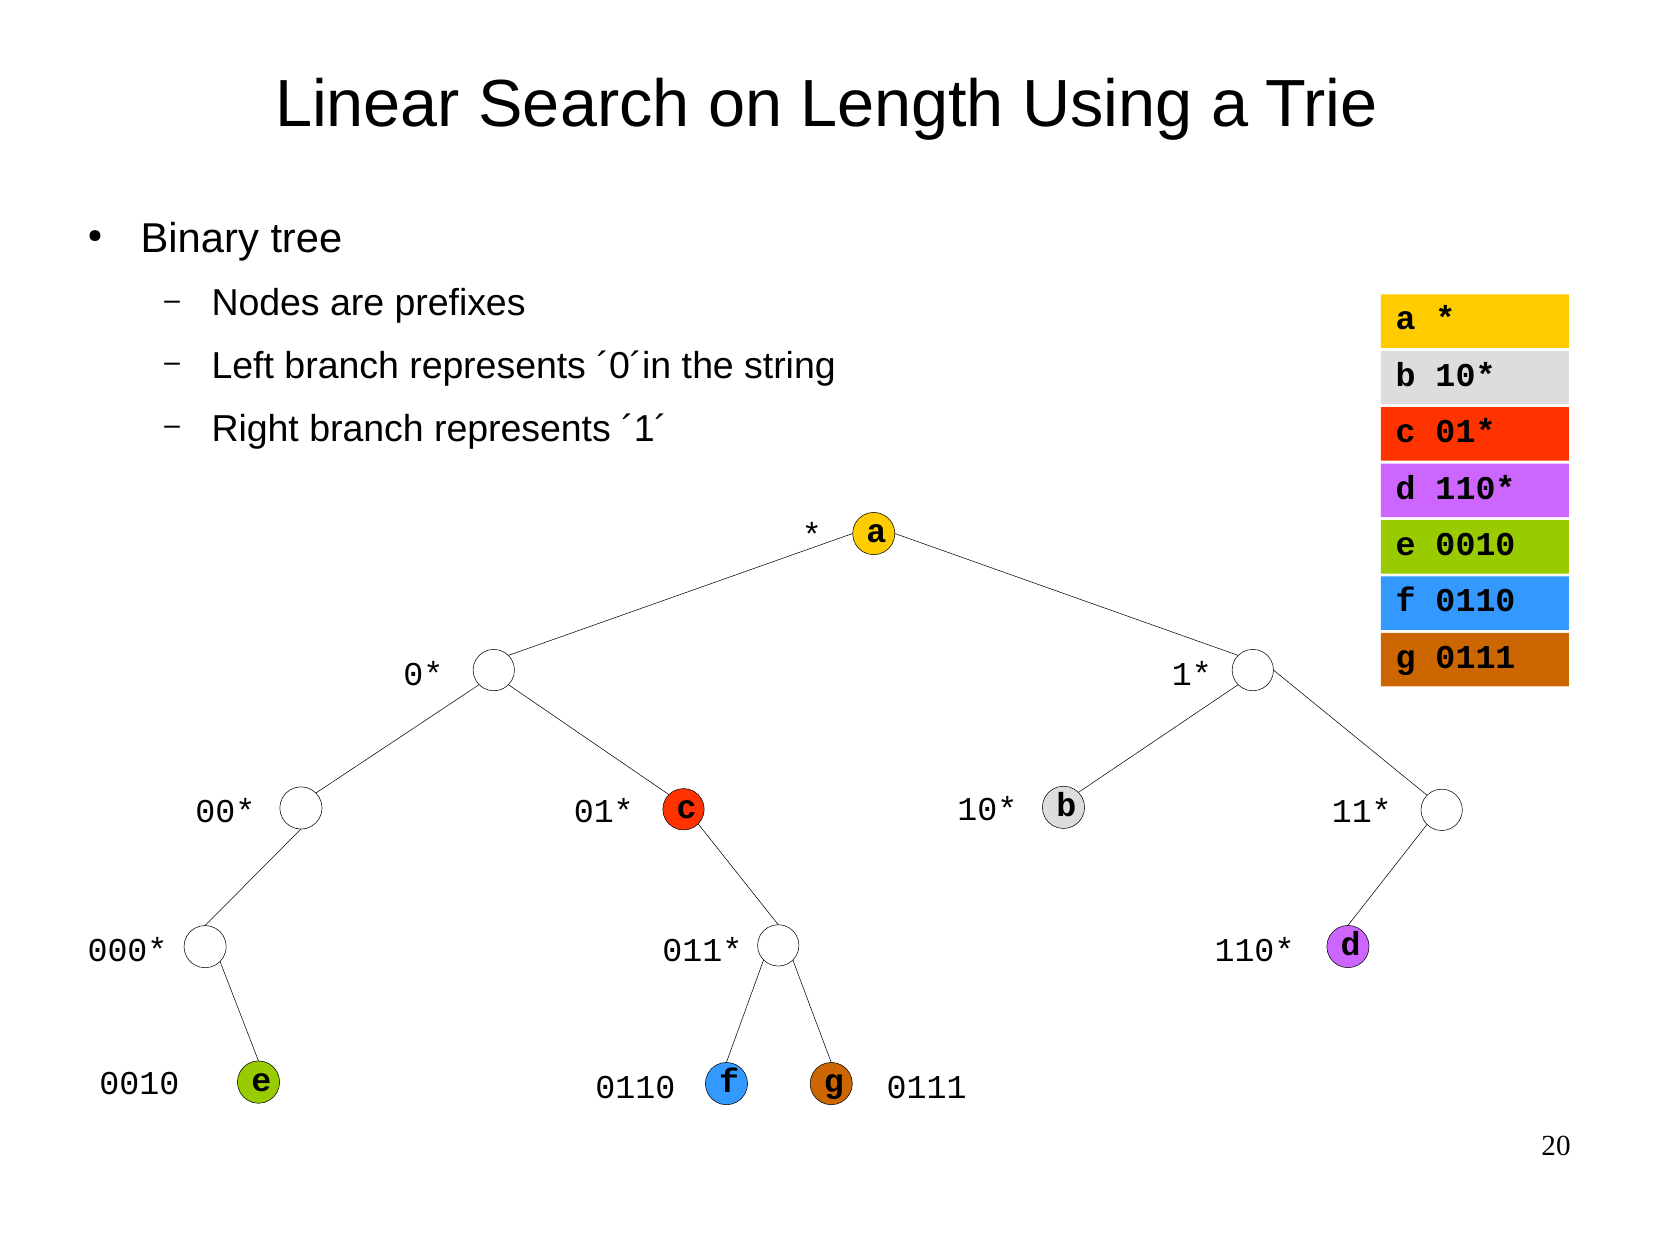

# Linear Search on Length Using a Trie
Binary tree
Nodes are prefixes
Left branch represents ´0´in the string
Right branch represents ´1´
a *
b 10*
c 01*
d 110*
*
a
e 0010
f 0110
g 0111
0*
1*
10*
b
00*
01*
11*
c
d
000*
011*
110*
0010
e
f
g
0110
0111
20